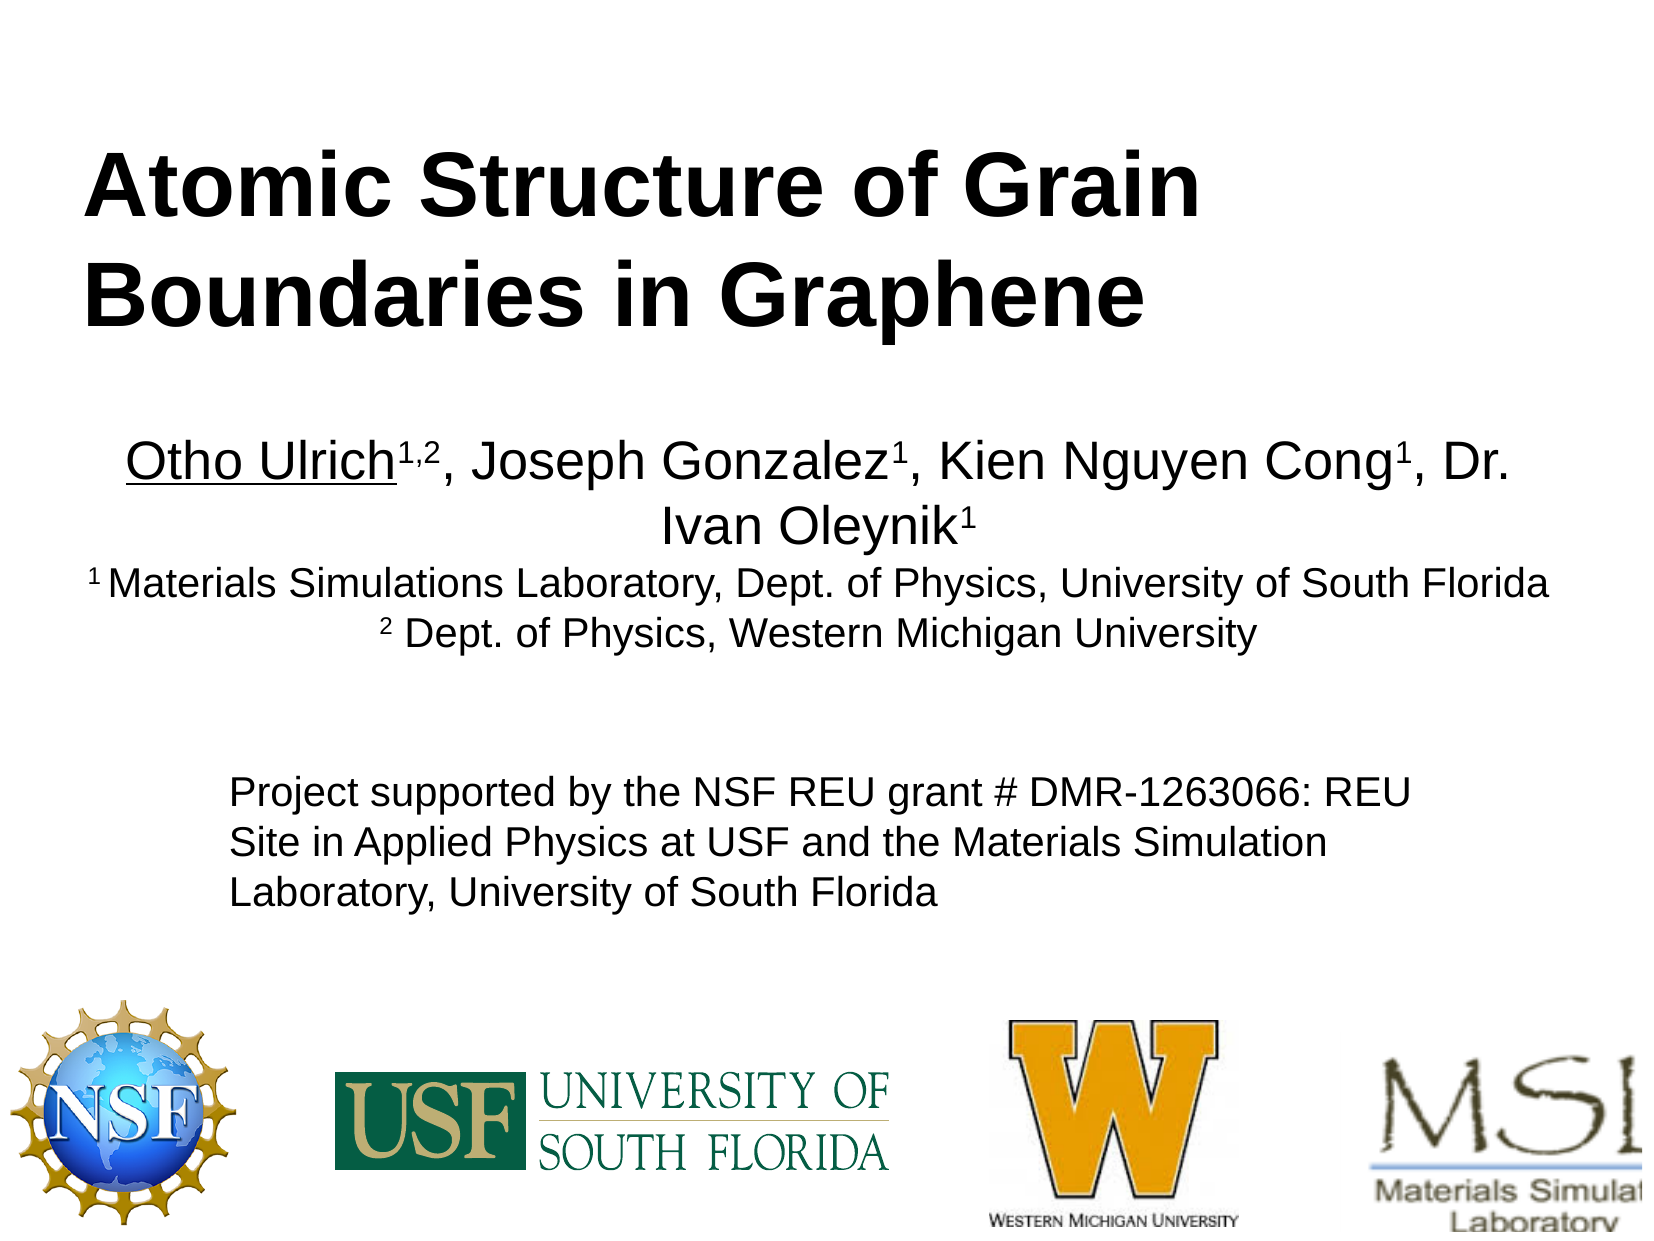

# Atomic Structure of Grain Boundaries in Graphene
Otho Ulrich1,2, Joseph Gonzalez1, Kien Nguyen Cong1, Dr. Ivan Oleynik1
1 Materials Simulations Laboratory, Dept. of Physics, University of South Florida
2 Dept. of Physics, Western Michigan University
Project supported by the NSF REU grant # DMR-1263066: REU Site in Applied Physics at USF and the Materials Simulation Laboratory, University of South Florida